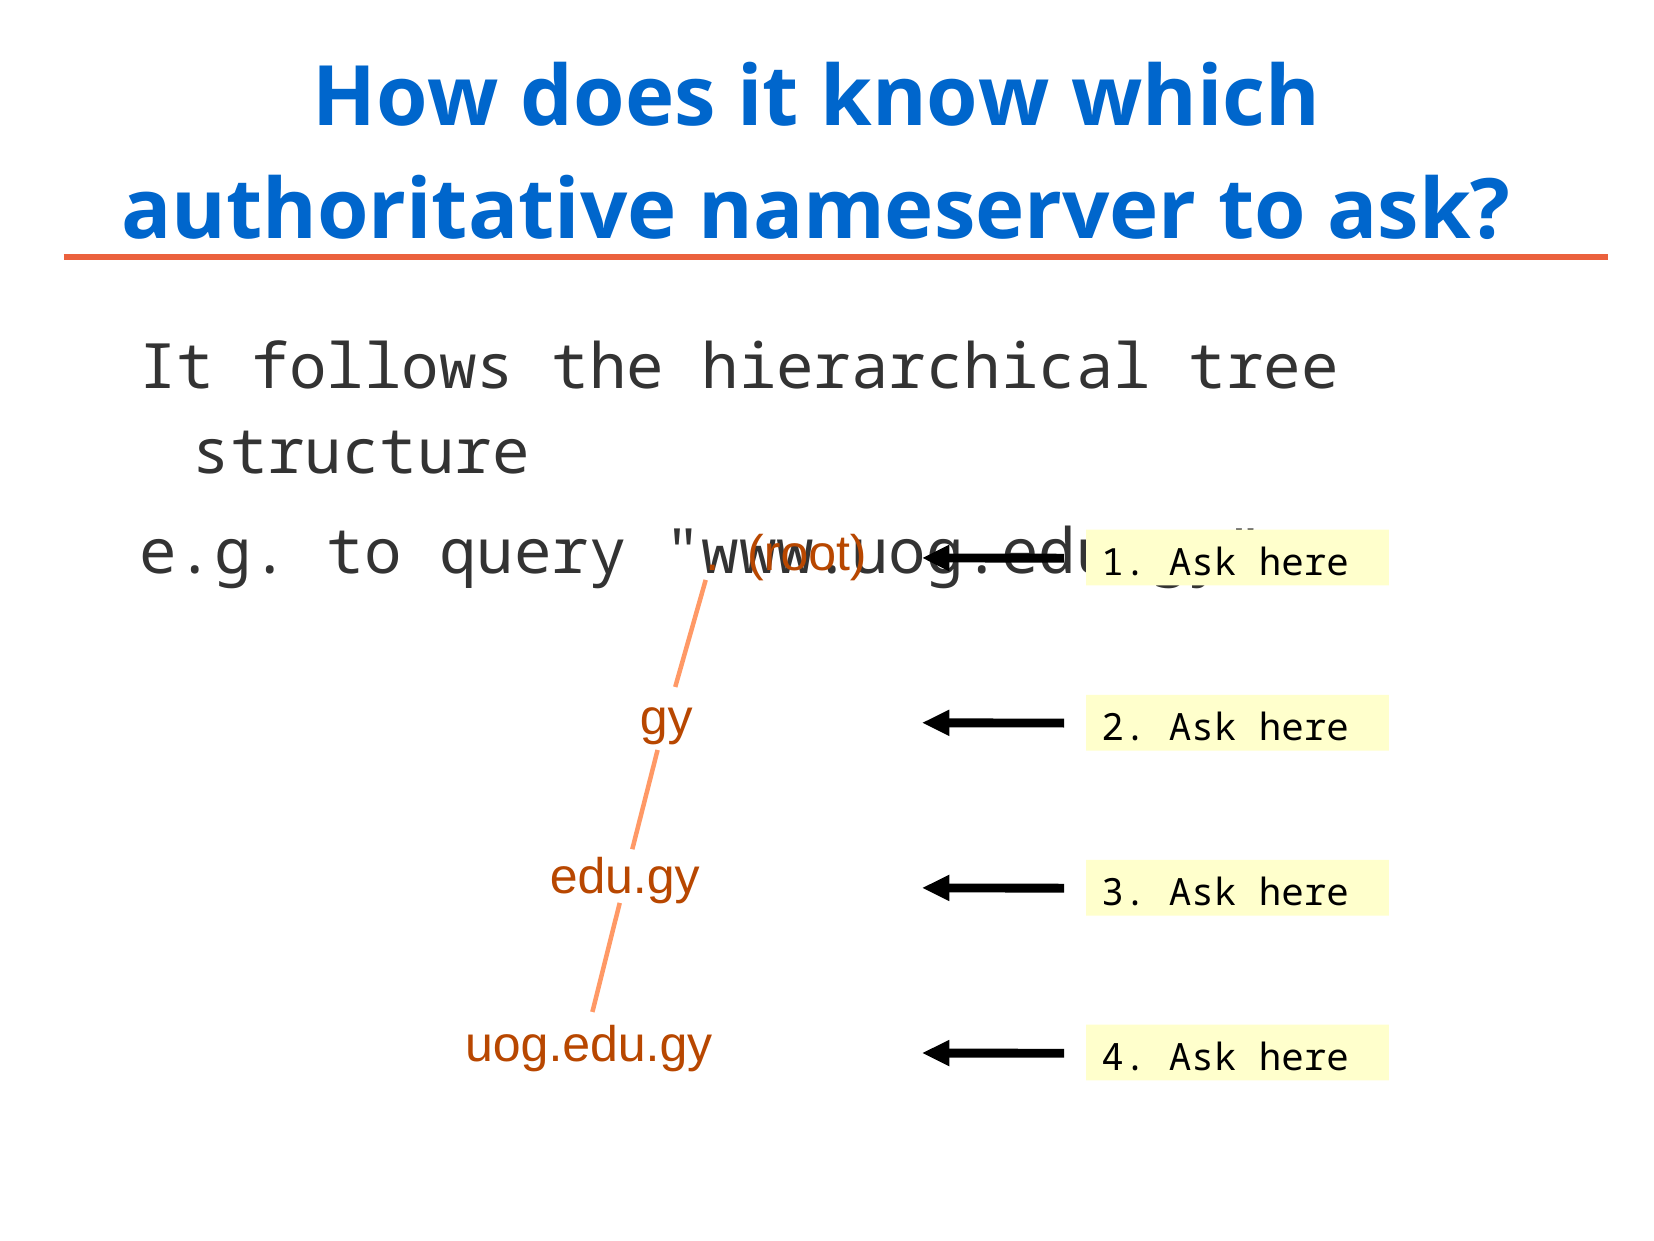

# How does it know which authoritative nameserver to ask?
It follows the hierarchical tree structure
e.g. to query "www.uog.edu.gy"
. (root)
1. Ask here
gy
2. Ask here
edu.gy
3. Ask here
uog.edu.gy
4. Ask here